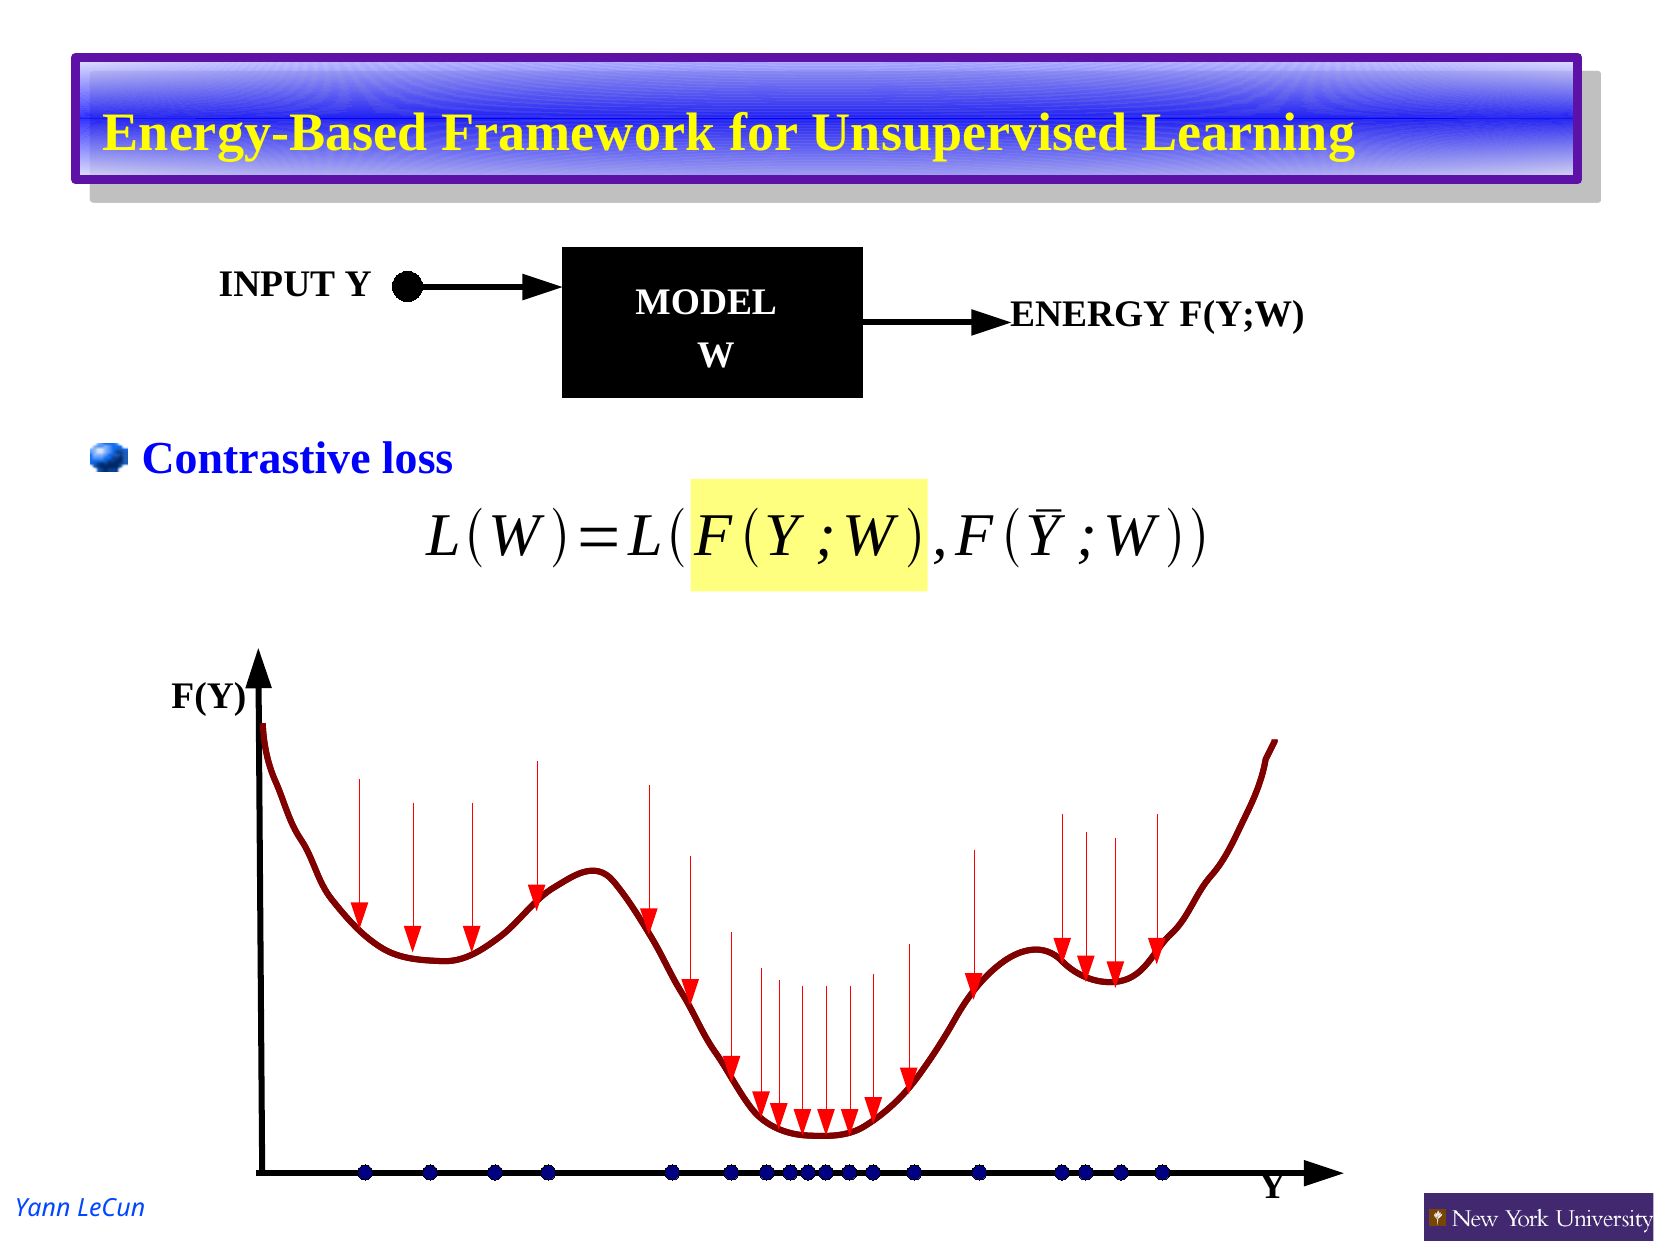

# Energy-Based Framework for Unsupervised Learning
INPUT Y
MODEL
W
ENERGY F(Y;W)
Contrastive loss
F(Y)
Y